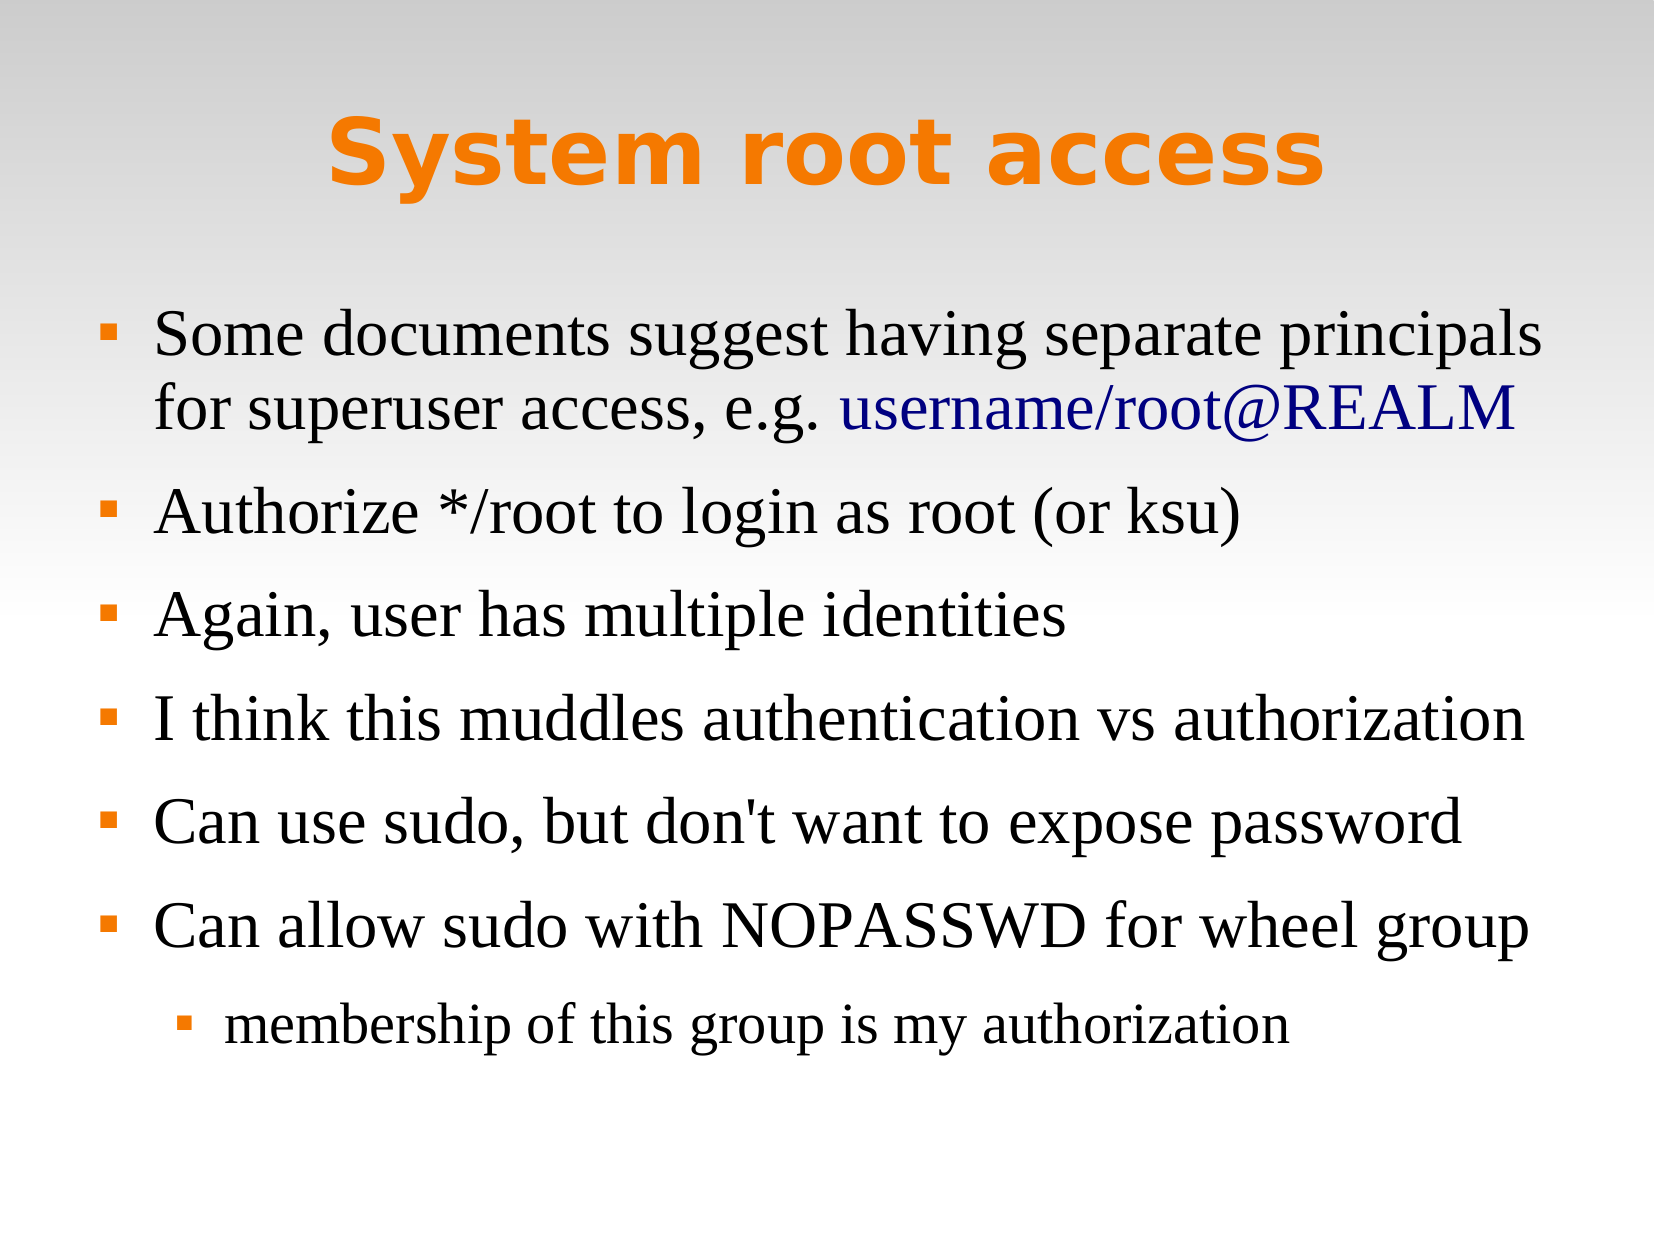

# System root access
Some documents suggest having separate principals for superuser access, e.g. username/root@REALM
Authorize */root to login as root (or ksu)
Again, user has multiple identities
I think this muddles authentication vs authorization
Can use sudo, but don't want to expose password
Can allow sudo with NOPASSWD for wheel group
membership of this group is my authorization